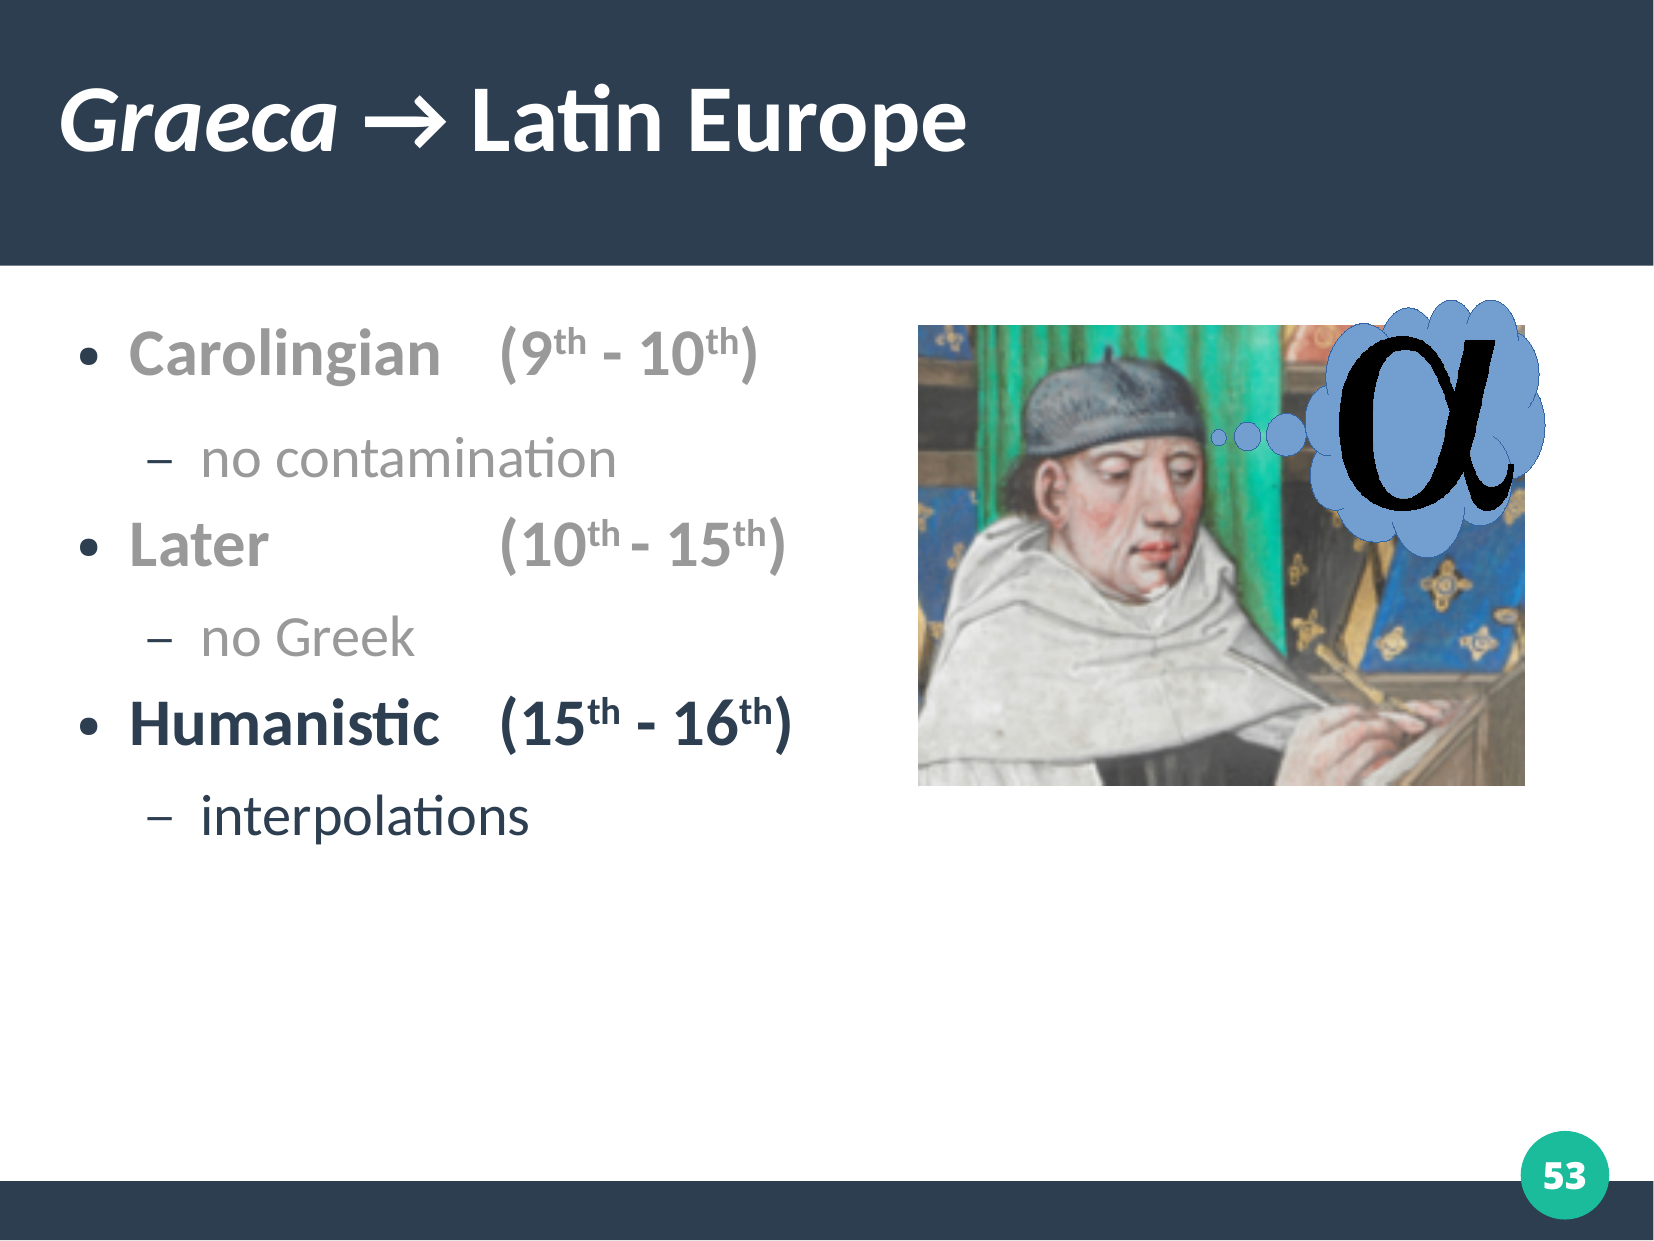

# Graeca → Latin Europe
Carolingian	(9th - 10th)
no contamination
Later				(10th - 15th)
no Greek
Humanistic	(15th - 16th)
interpolations
53